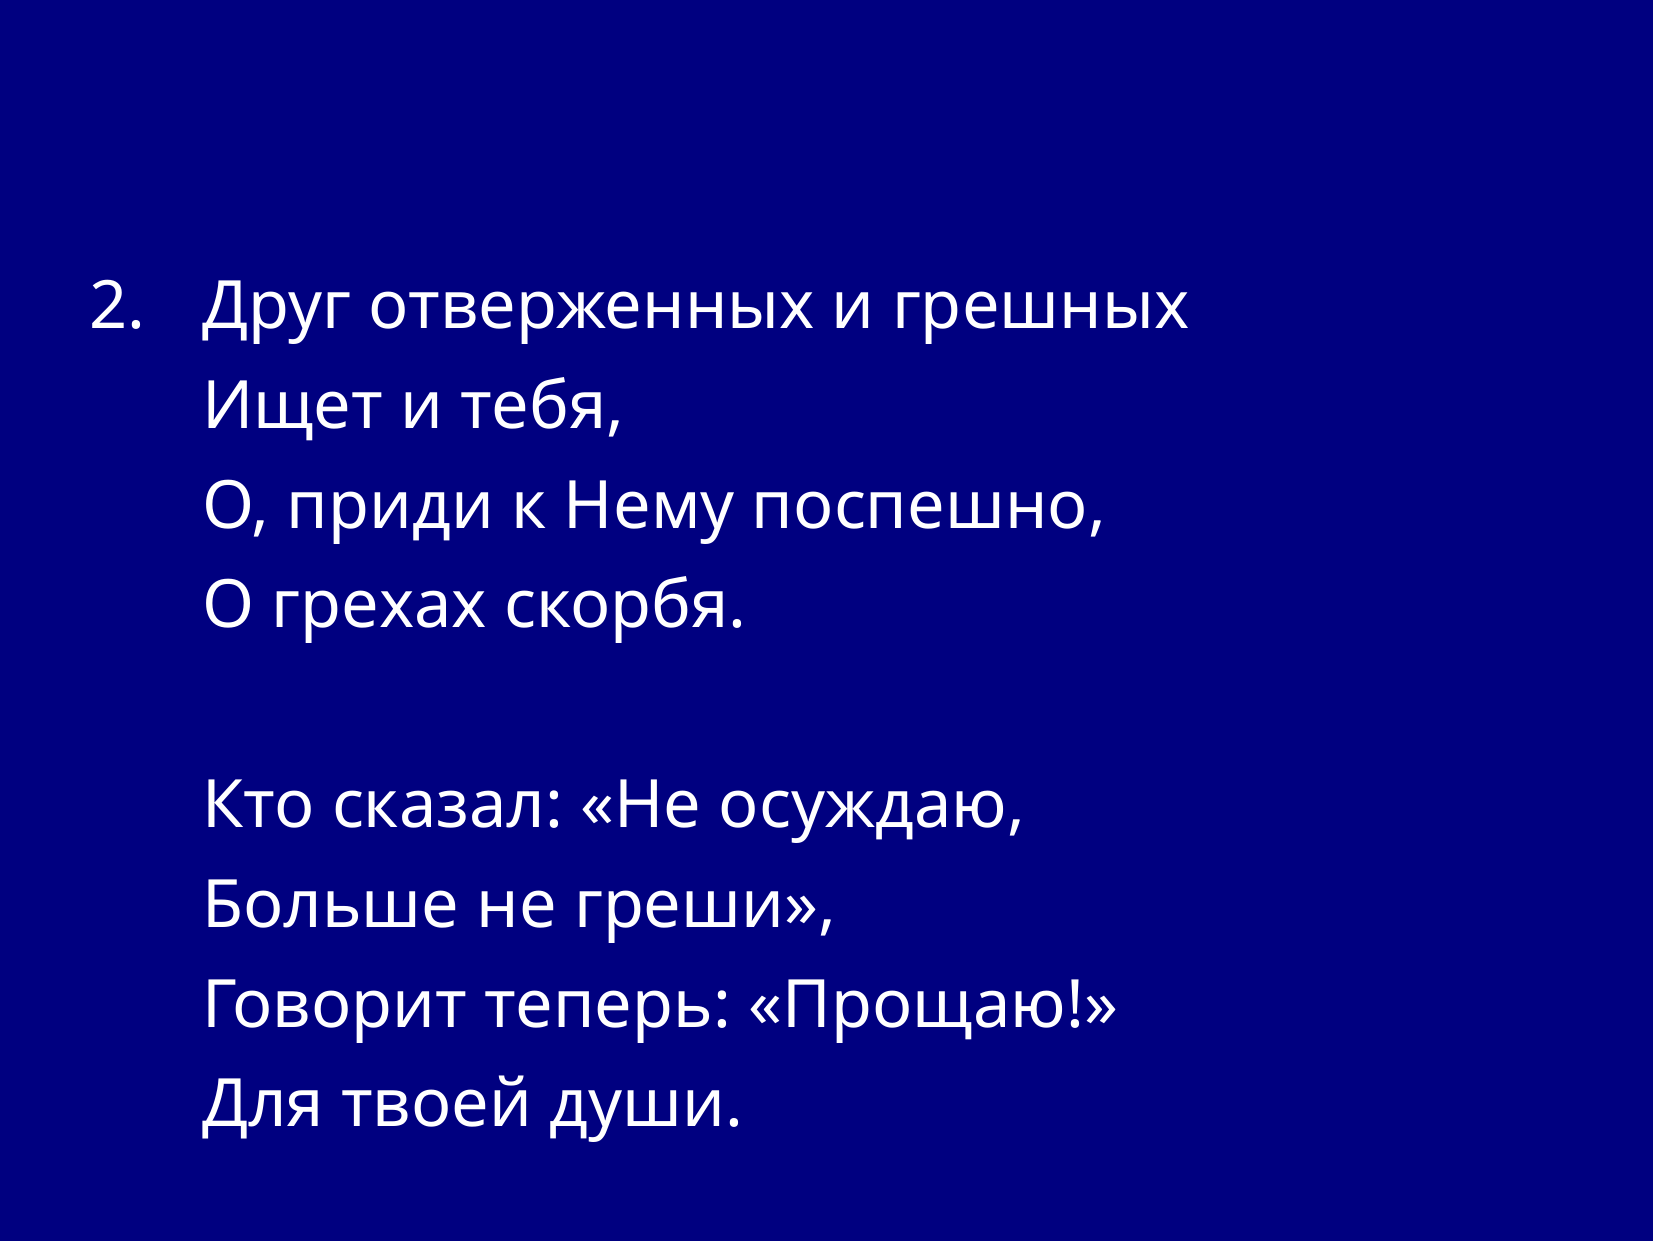

2.	Друг отверженных и грешных
	Ищет и тебя,
	О, приди к Нему поспешно,
	О грехах скорбя.
	Кто сказал: «Не осуждаю,
	Больше не греши»,
	Говорит теперь: «Прощаю!»
	Для твоей души.